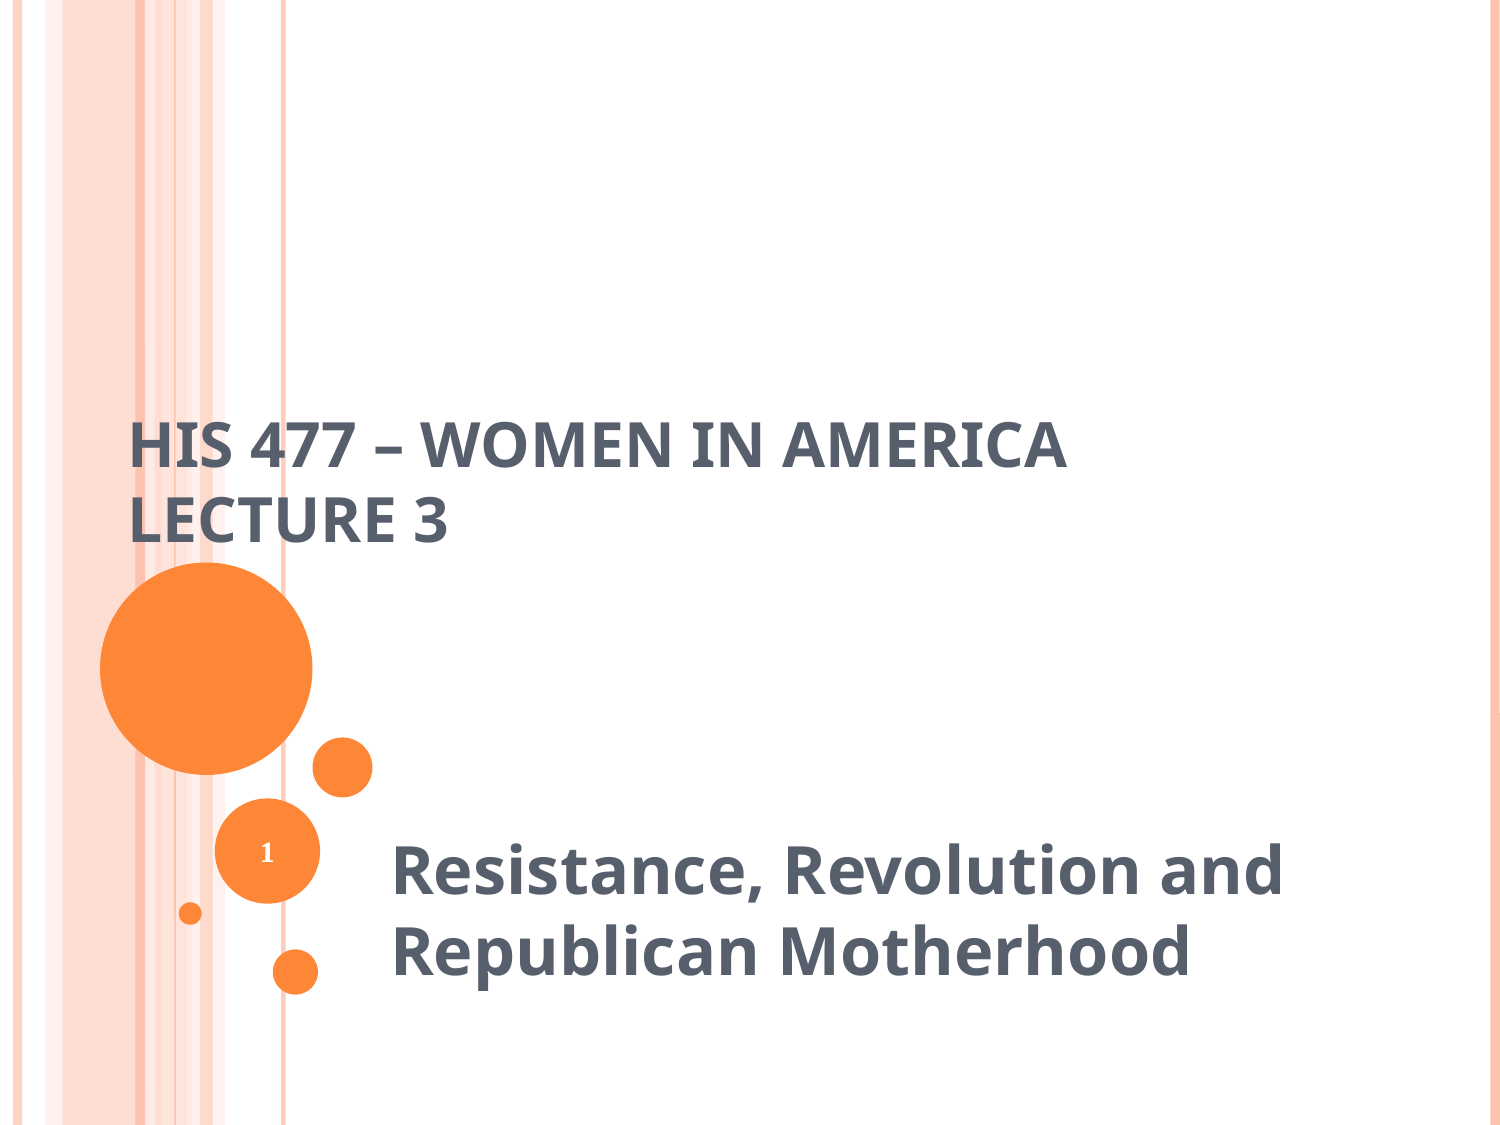

# HIS 477 – Women in America Lecture 3
Resistance, Revolution and Republican Motherhood